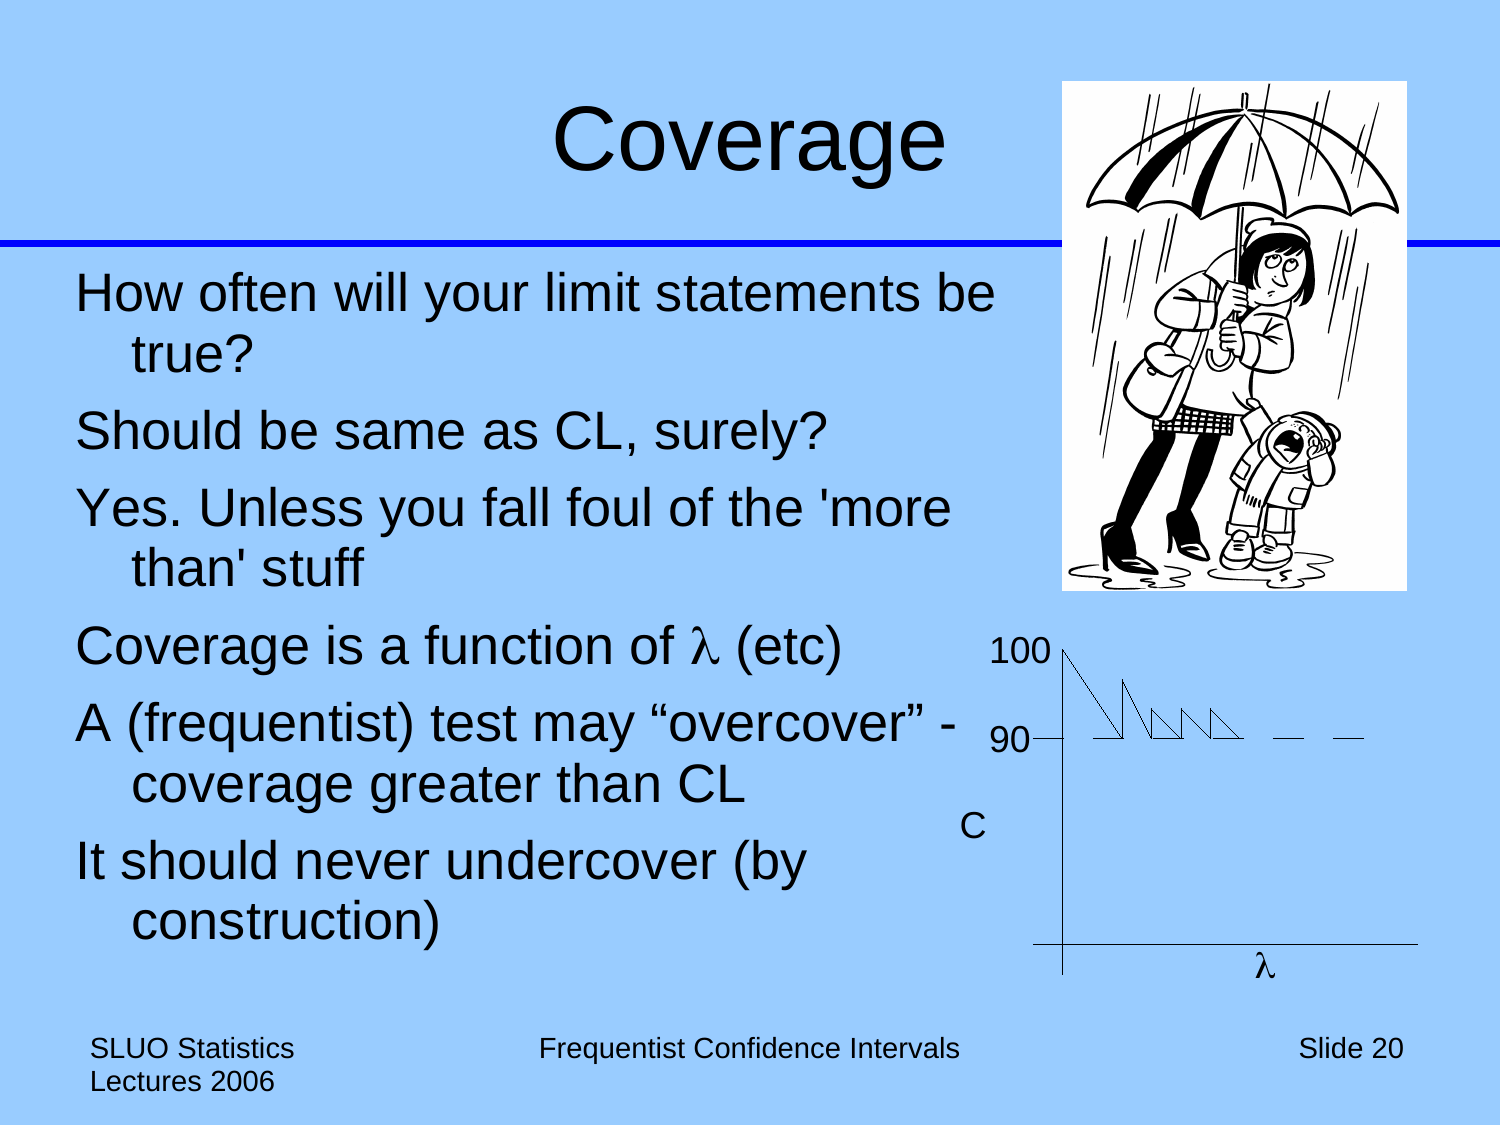

# Coverage
How often will your limit statements be true?
Should be same as CL, surely?
Yes. Unless you fall foul of the 'more than' stuff
Coverage is a function of l (etc)
A (frequentist) test may “overcover” - coverage greater than CL
It should never undercover (by construction)
100
90
C
l
20